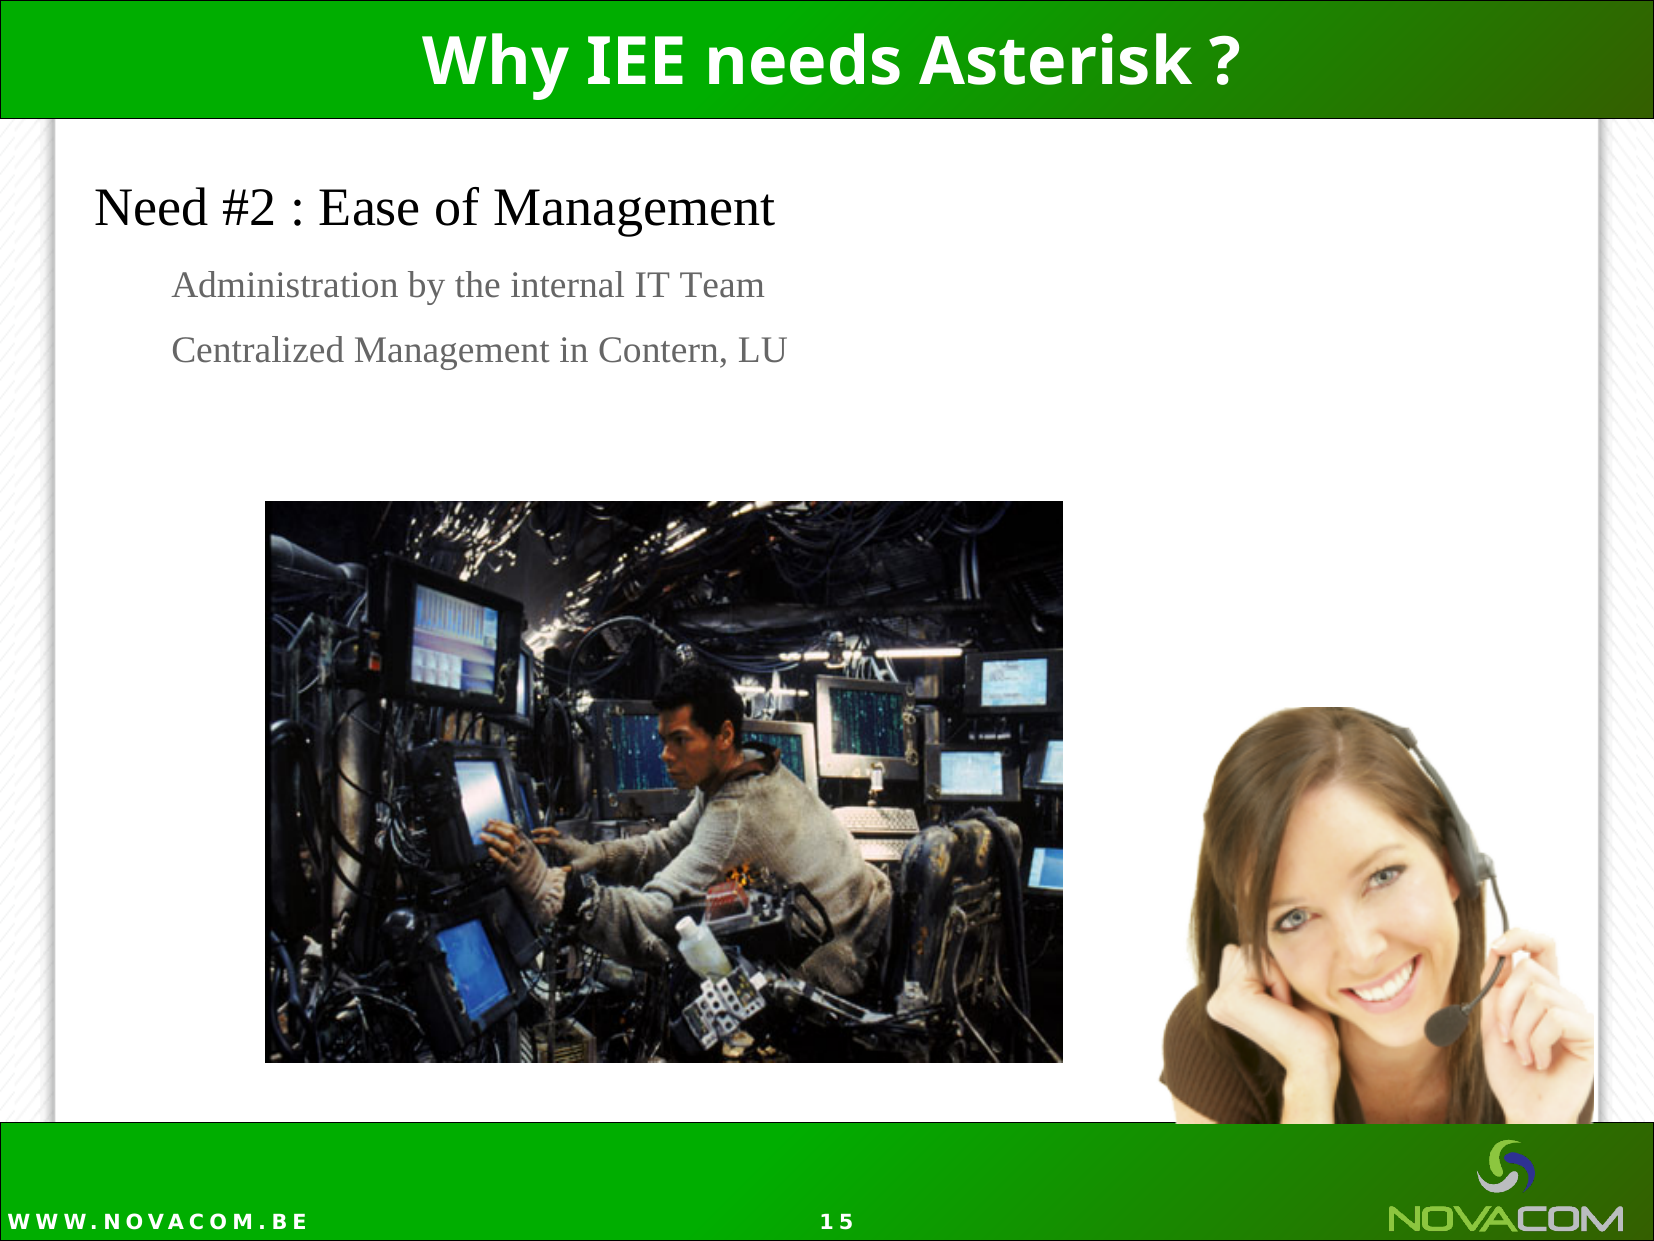

# Why IEE needs Asterisk ?
Need #2 : Ease of Management
Administration by the internal IT Team
Centralized Management in Contern, LU